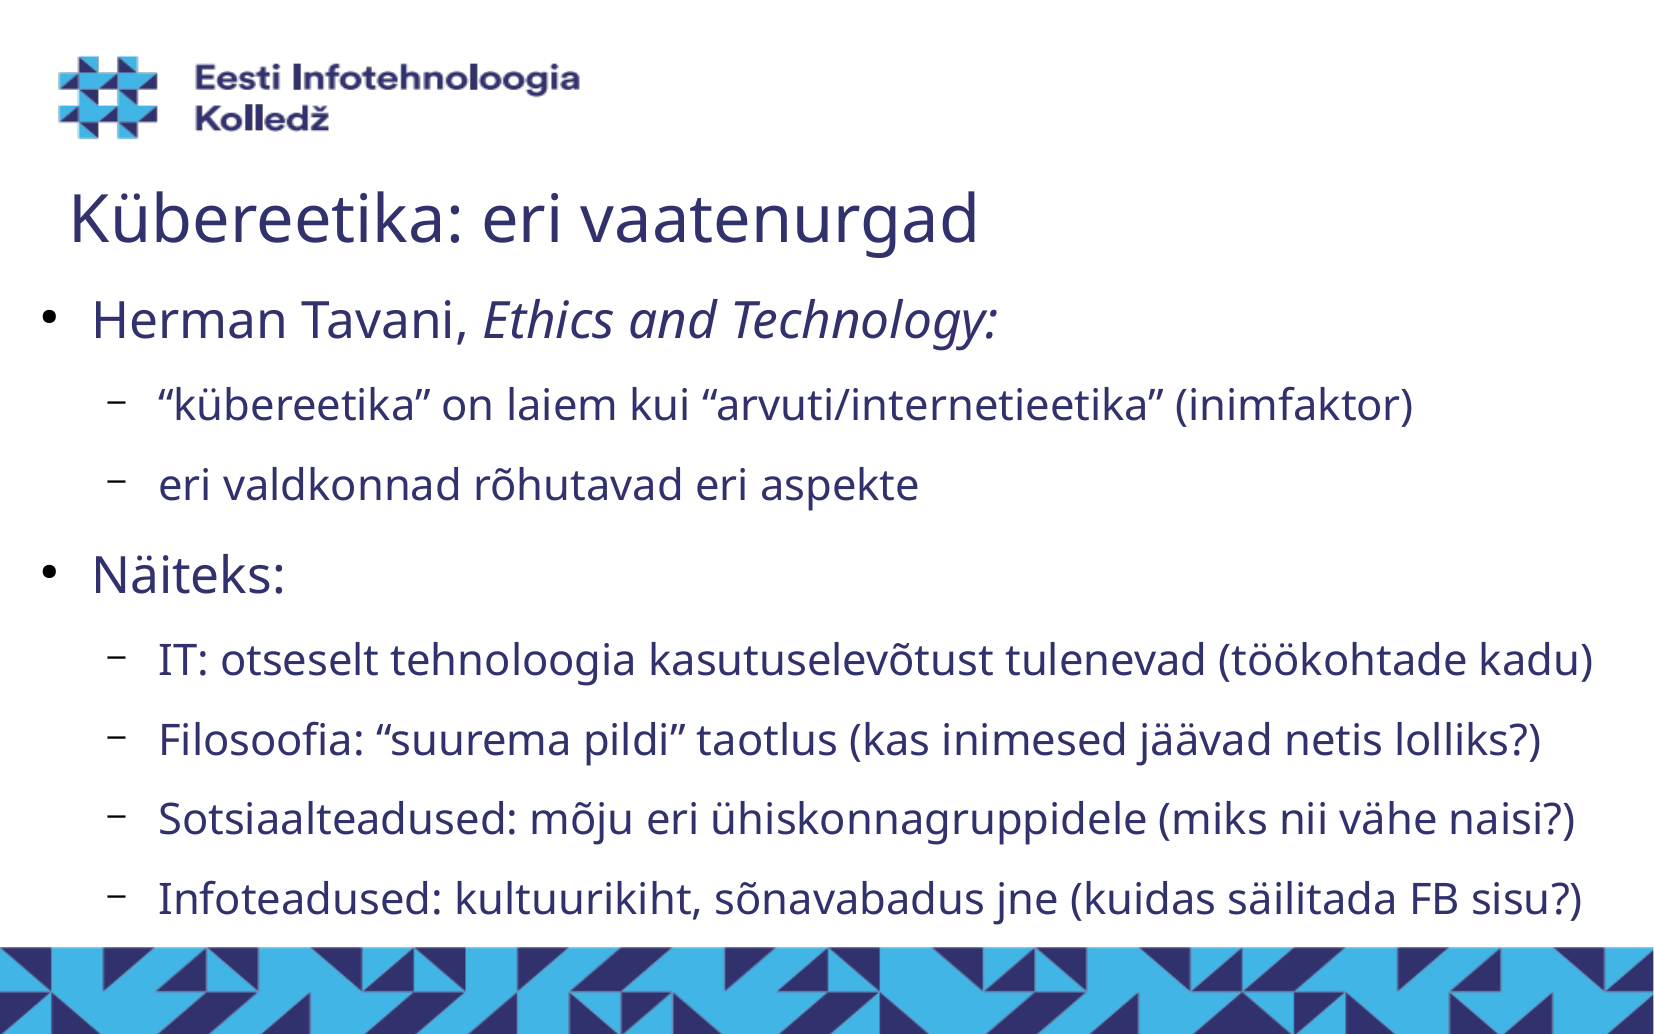

# Kübereetika: eri vaatenurgad
Herman Tavani, Ethics and Technology:
“kübereetika” on laiem kui “arvuti/internetieetika” (inimfaktor)
eri valdkonnad rõhutavad eri aspekte
Näiteks:
IT: otseselt tehnoloogia kasutuselevõtust tulenevad (töökohtade kadu)
Filosoofia: “suurema pildi” taotlus (kas inimesed jäävad netis lolliks?)
Sotsiaalteadused: mõju eri ühiskonnagruppidele (miks nii vähe naisi?)
Infoteadused: kultuurikiht, sõnavabadus jne (kuidas säilitada FB sisu?)